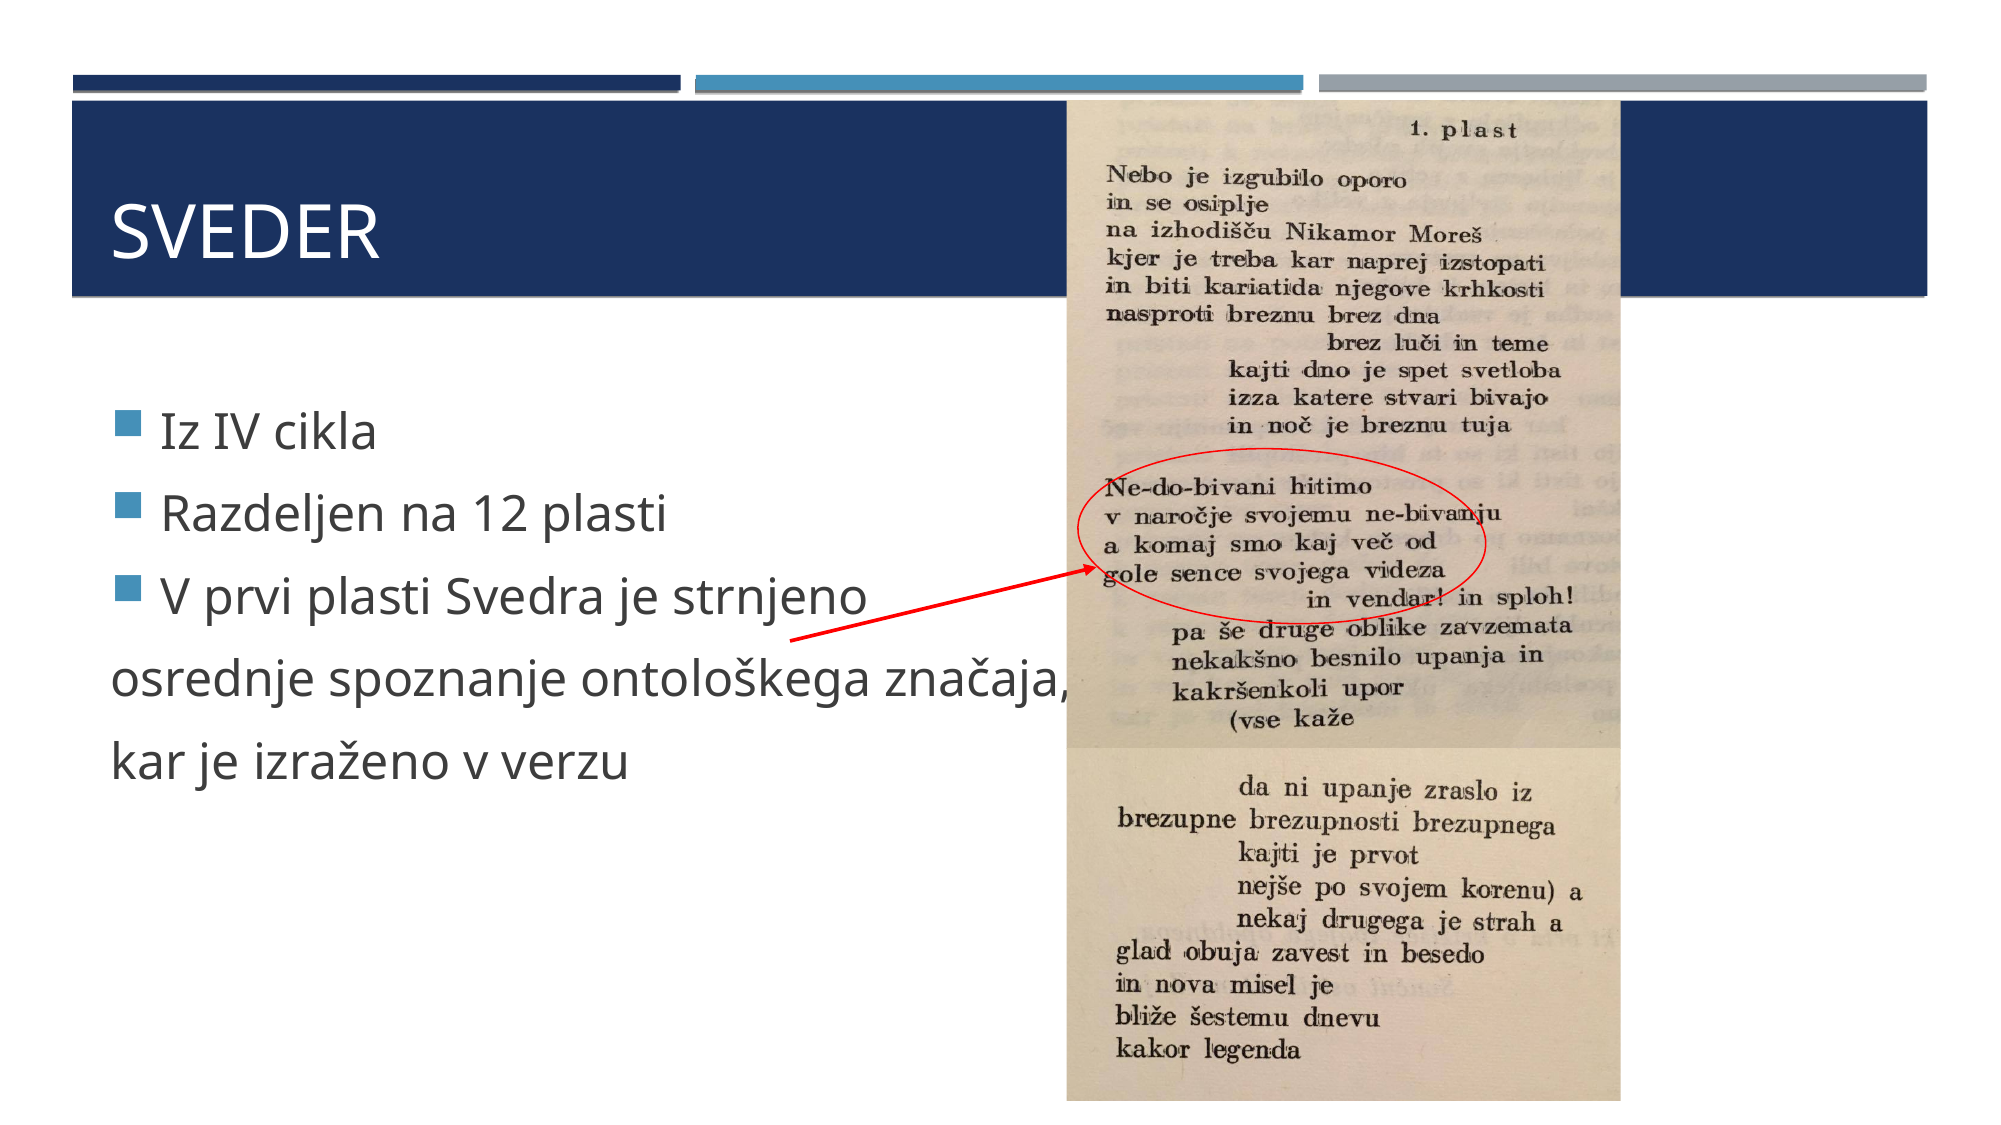

# sveder
Iz IV cikla
Razdeljen na 12 plasti
V prvi plasti Svedra je strnjeno
osrednje spoznanje ontološkega značaja,
kar je izraženo v verzu